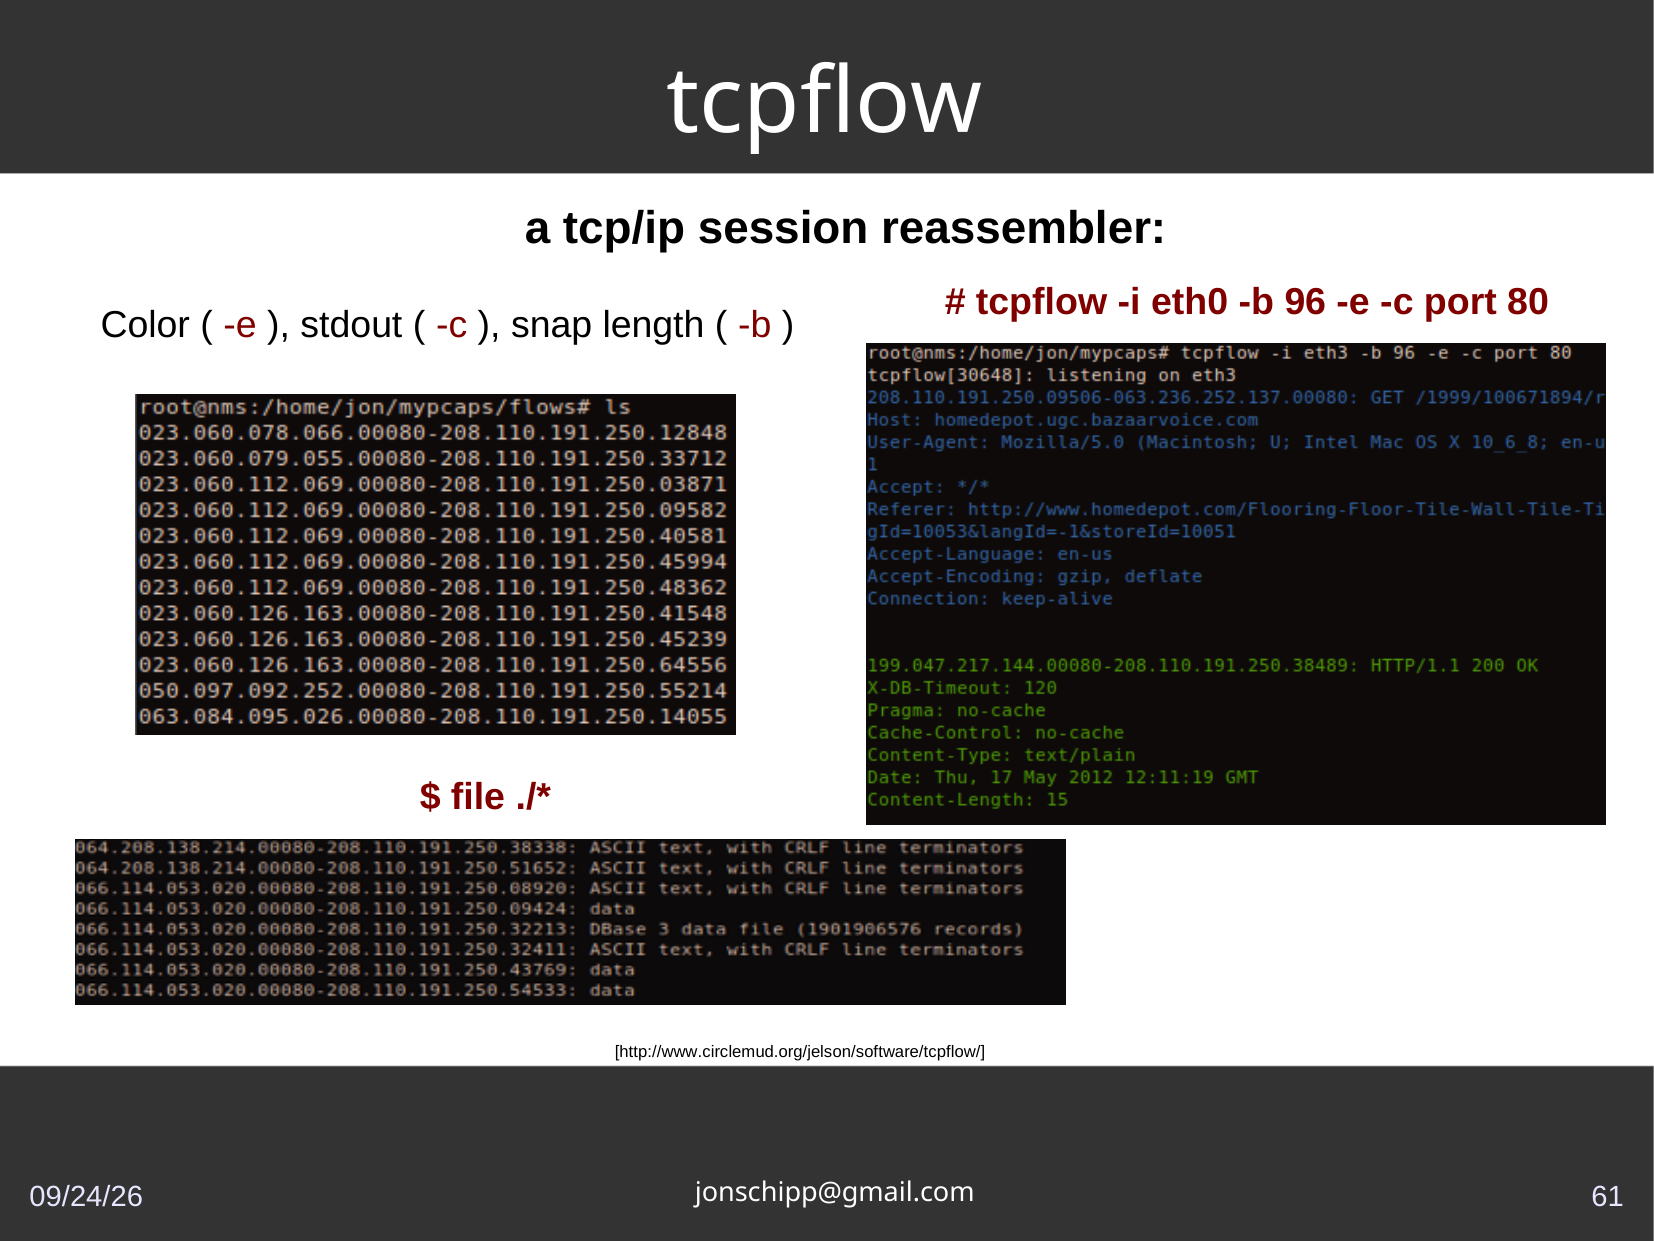

tcpflow
a tcp/ip session reassembler:
# tcpflow -i eth0 -b 96 -e -c port 80
Color ( -e ), stdout ( -c ), snap length ( -b )
$ file ./*
[http://www.circlemud.org/jelson/software/tcpflow/]
jonschipp@gmail.com